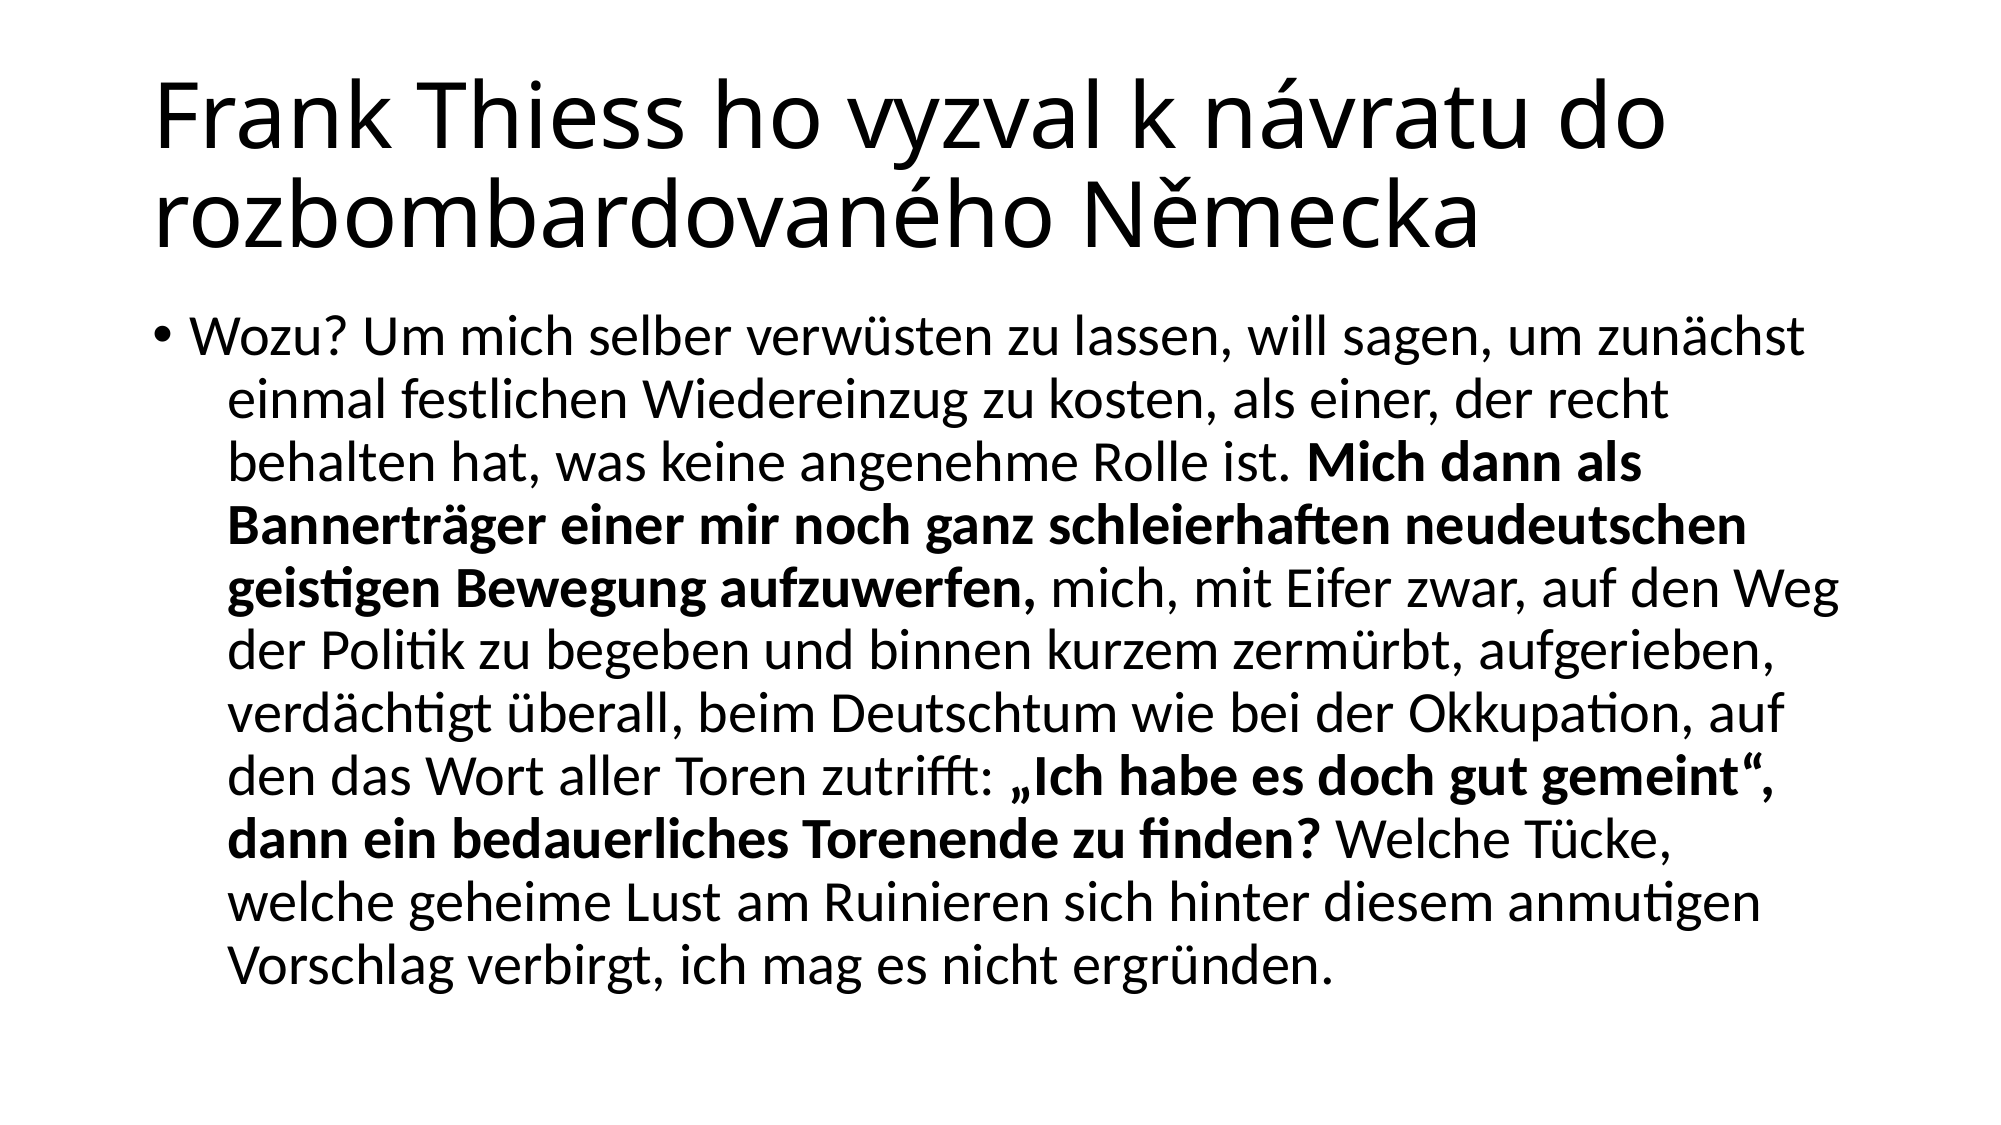

# Frank Thiess ho vyzval k návratu do rozbombardovaného Německa
Wozu? Um mich selber verwüsten zu lassen, will sagen, um zunächst einmal festlichen Wiedereinzug zu kosten, als einer, der recht behalten hat, was keine angenehme Rolle ist. Mich dann als Bannerträger einer mir noch ganz schleierhaften neudeutschen geistigen Bewegung aufzuwerfen, mich, mit Eifer zwar, auf den Weg der Politik zu begeben und binnen kurzem zermürbt, aufgerieben, verdächtigt überall, beim Deutschtum wie bei der Okkupation, auf den das Wort aller Toren zutrifft: „Ich habe es doch gut gemeint“, dann ein bedauerliches Torenende zu finden? Welche Tücke, welche geheime Lust am Ruinieren sich hinter diesem anmutigen Vorschlag verbirgt, ich mag es nicht ergründen.